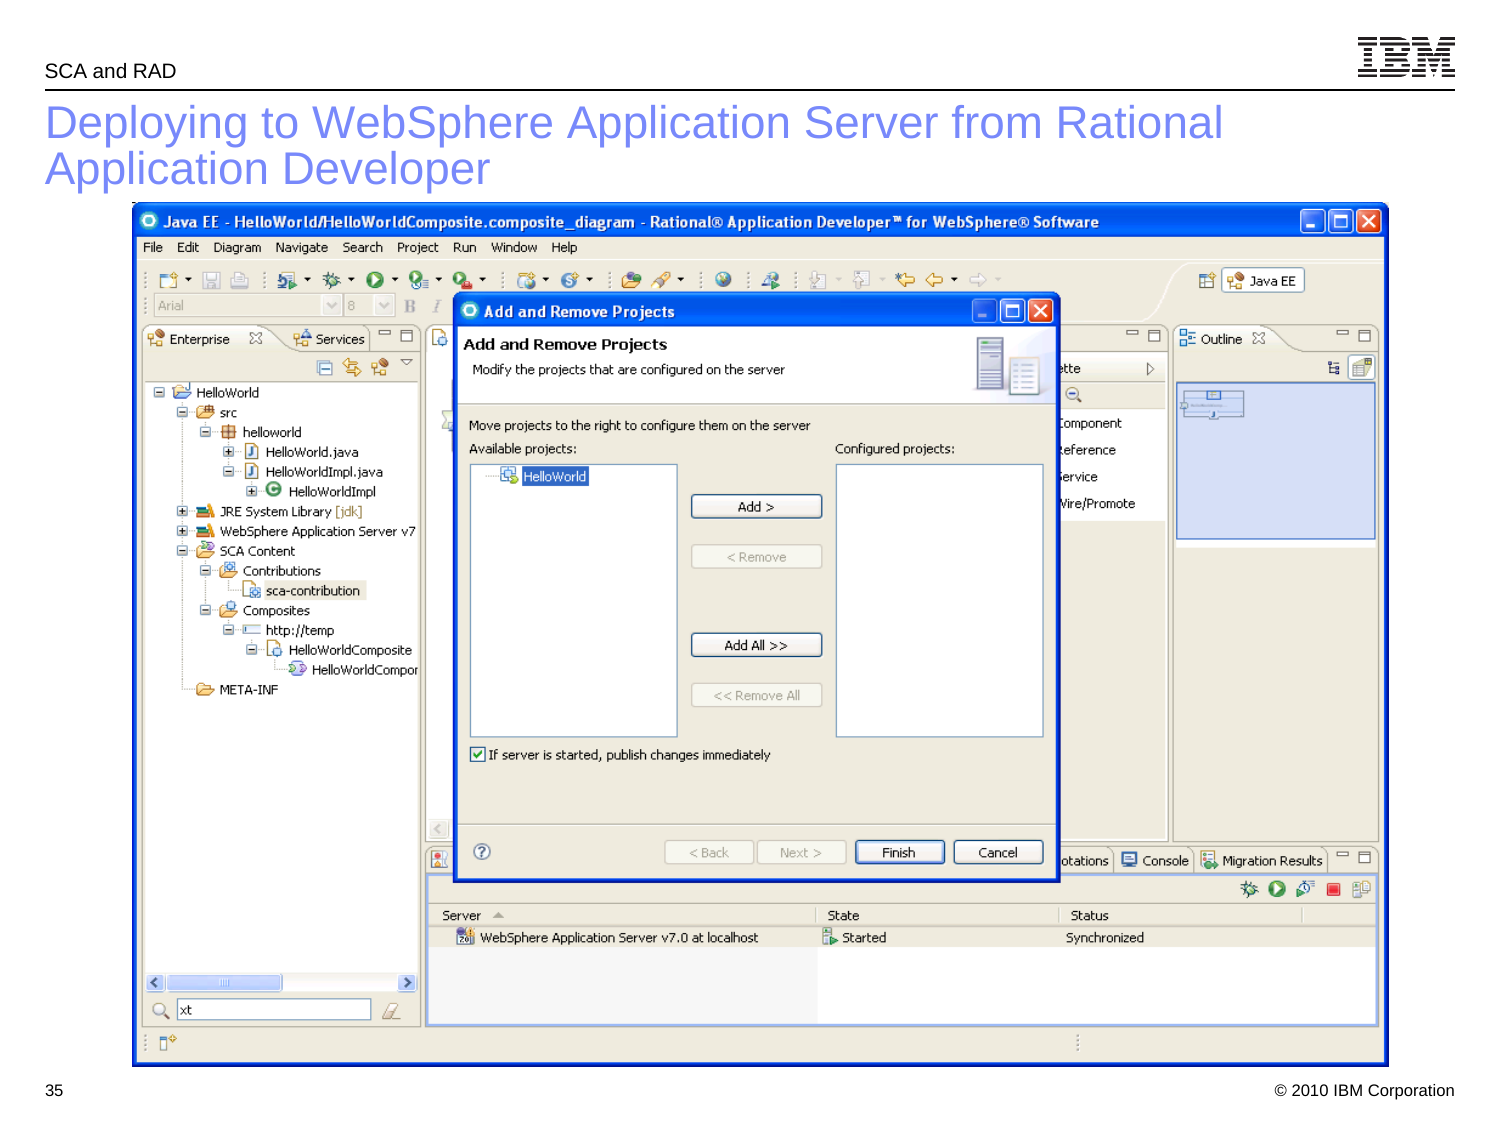

# Deploying to WebSphere Application Server from Rational Application Developer
35